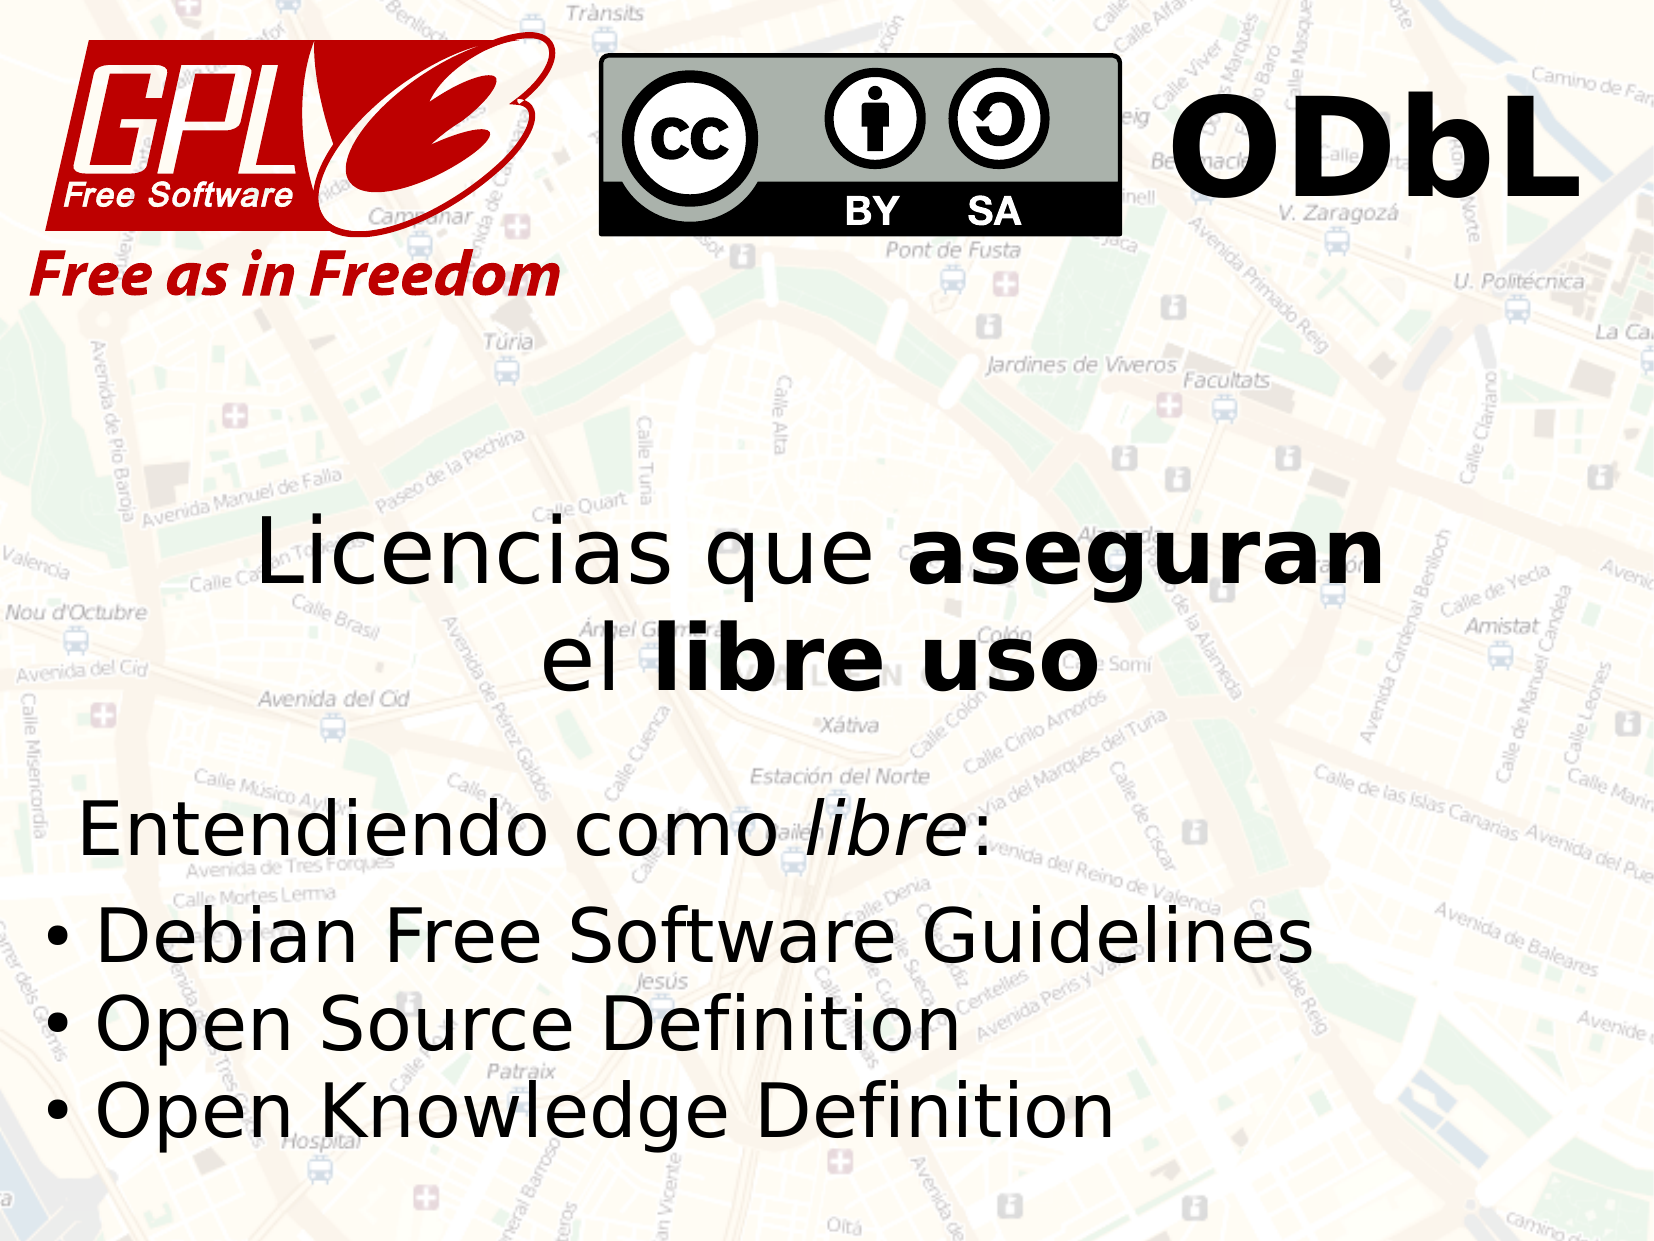

ODbL
# Licencias que aseguran el libre uso
Entendiendo como libre:
 Debian Free Software Guidelines
 Open Source Definition
 Open Knowledge Definition